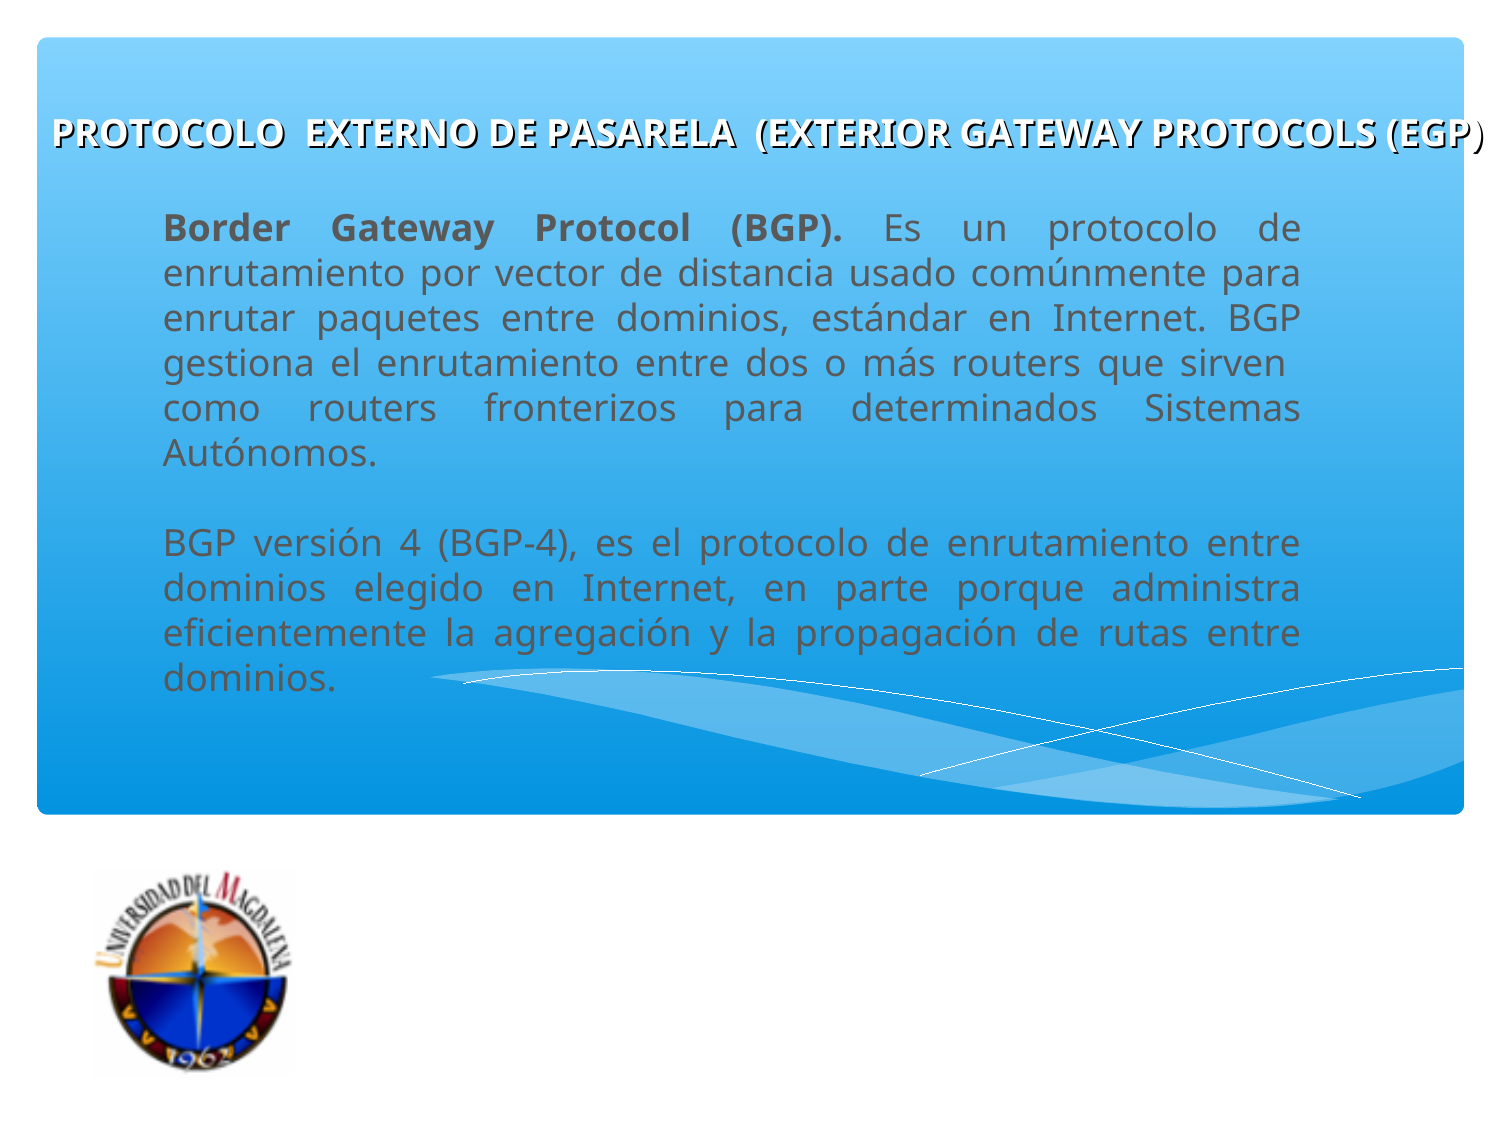

PROTOCOLO EXTERNO DE PASARELA (EXTERIOR GATEWAY PROTOCOLS (EGP)
Border Gateway Protocol (BGP). Es un protocolo de enrutamiento por vector de distancia usado comúnmente para enrutar paquetes entre dominios, estándar en Internet. BGP gestiona el enrutamiento entre dos o más routers que sirven como routers fronterizos para determinados Sistemas Autónomos.
BGP versión 4 (BGP-4), es el protocolo de enrutamiento entre dominios elegido en Internet, en parte porque administra eficientemente la agregación y la propagación de rutas entre dominios.